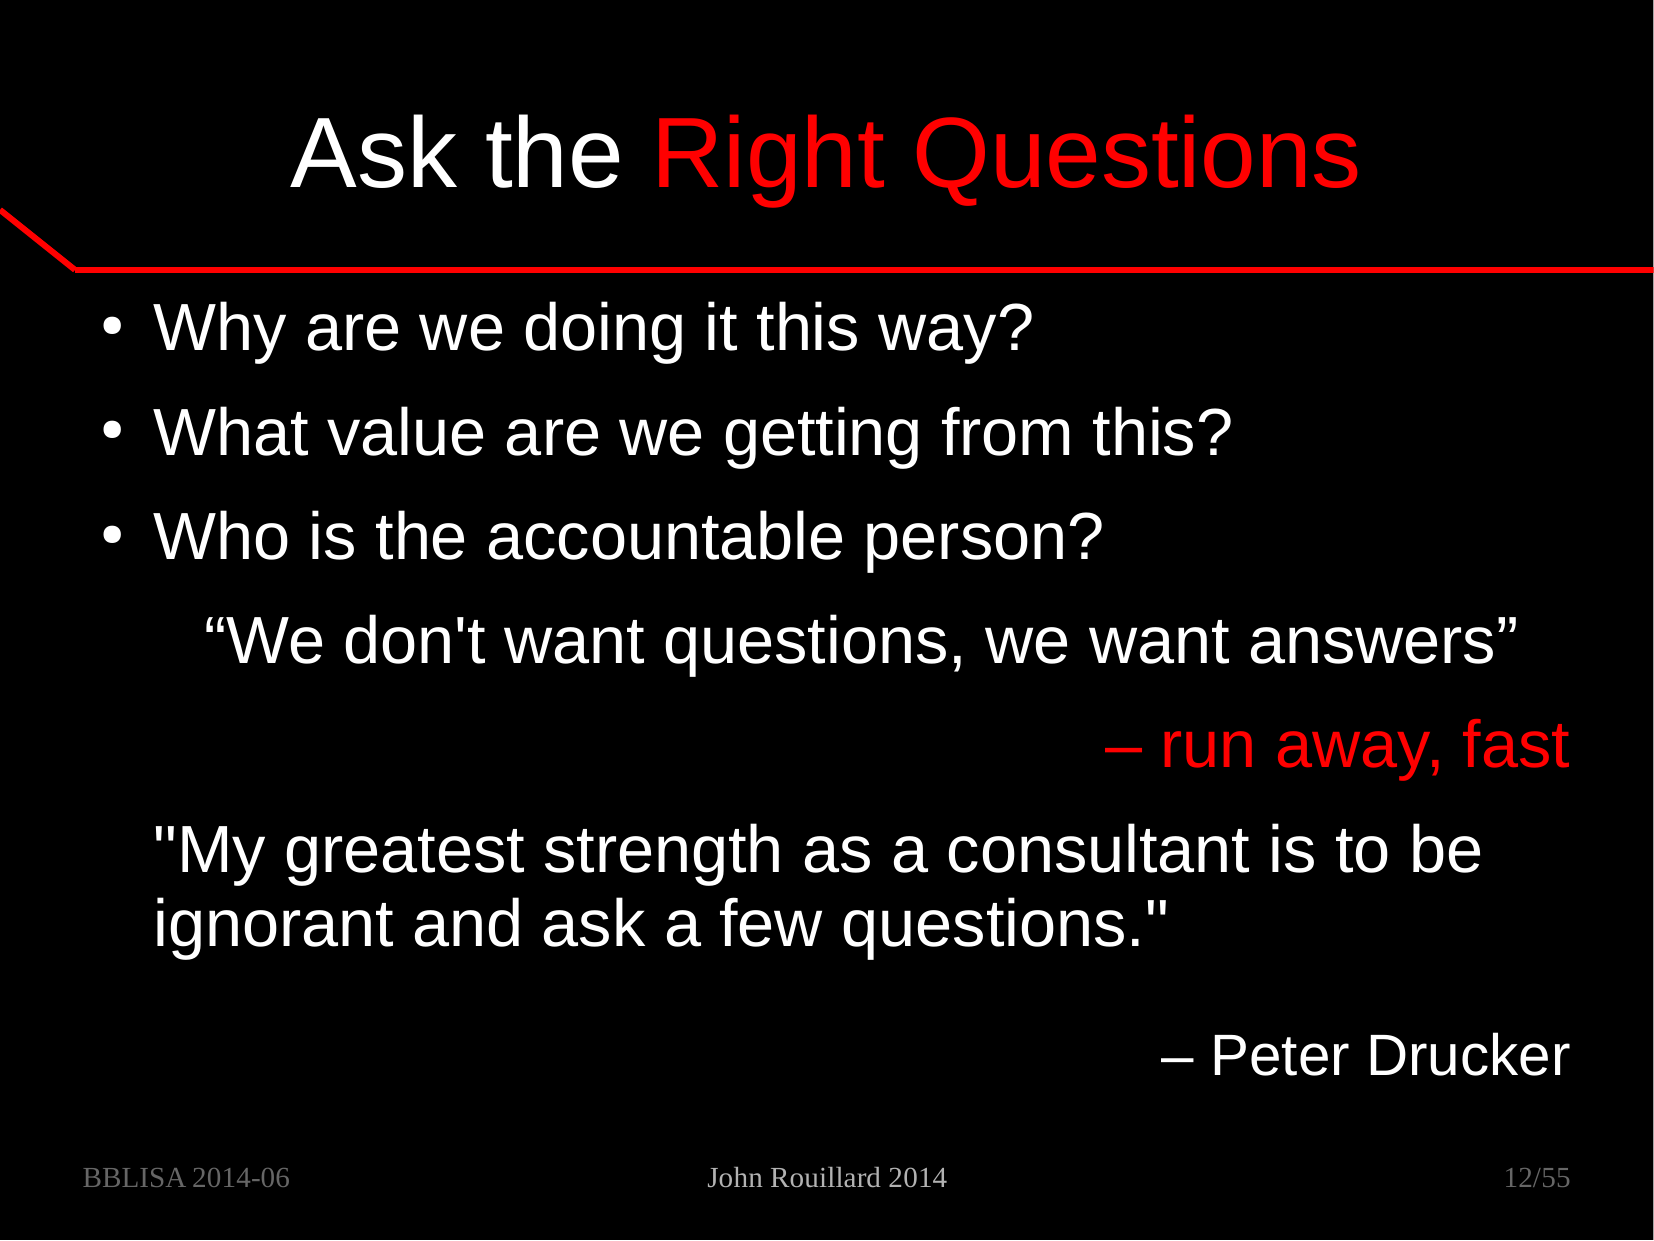

# Ask the Right Questions
Why are we doing it this way?
What value are we getting from this?
Who is the accountable person?
“We don't want questions, we want answers”
– run away, fast
"My greatest strength as a consultant is to be ignorant and ask a few questions."
– Peter Drucker
BBLISA 2014-06
John Rouillard 2014
12